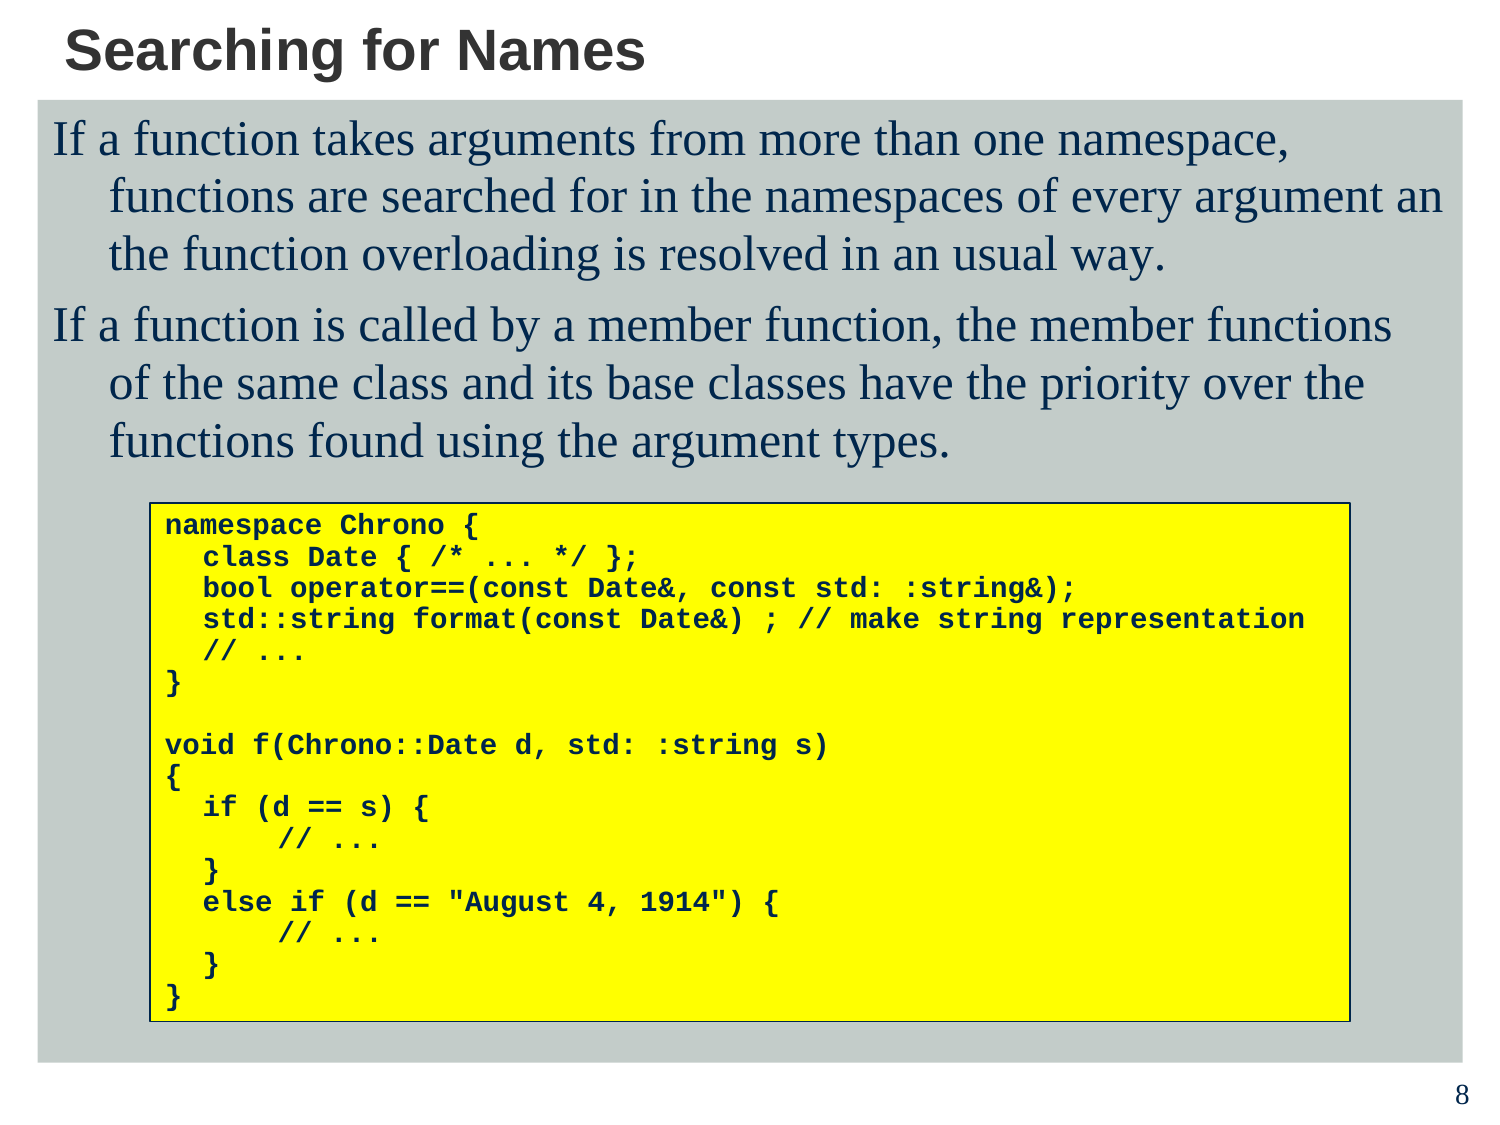

# Searching for Names
If a function takes arguments from more than one namespace, functions are searched for in the namespaces of every argument an the function overloading is resolved in an usual way.
If a function is called by a member function, the member functions of the same class and its base classes have the priority over the functions found using the argument types.
namespace Chrono {
	class Date { /* ... */ };
	bool operator==(const Date&, const std: :string&);
	std::string format(const Date&) ; // make string representation
	// ...
}
void f(Chrono::Date d, std: :string s)
{
	if (d == s) {
		// ...
	}
	else if (d == "August 4, 1914") {
		// ...
	}
}